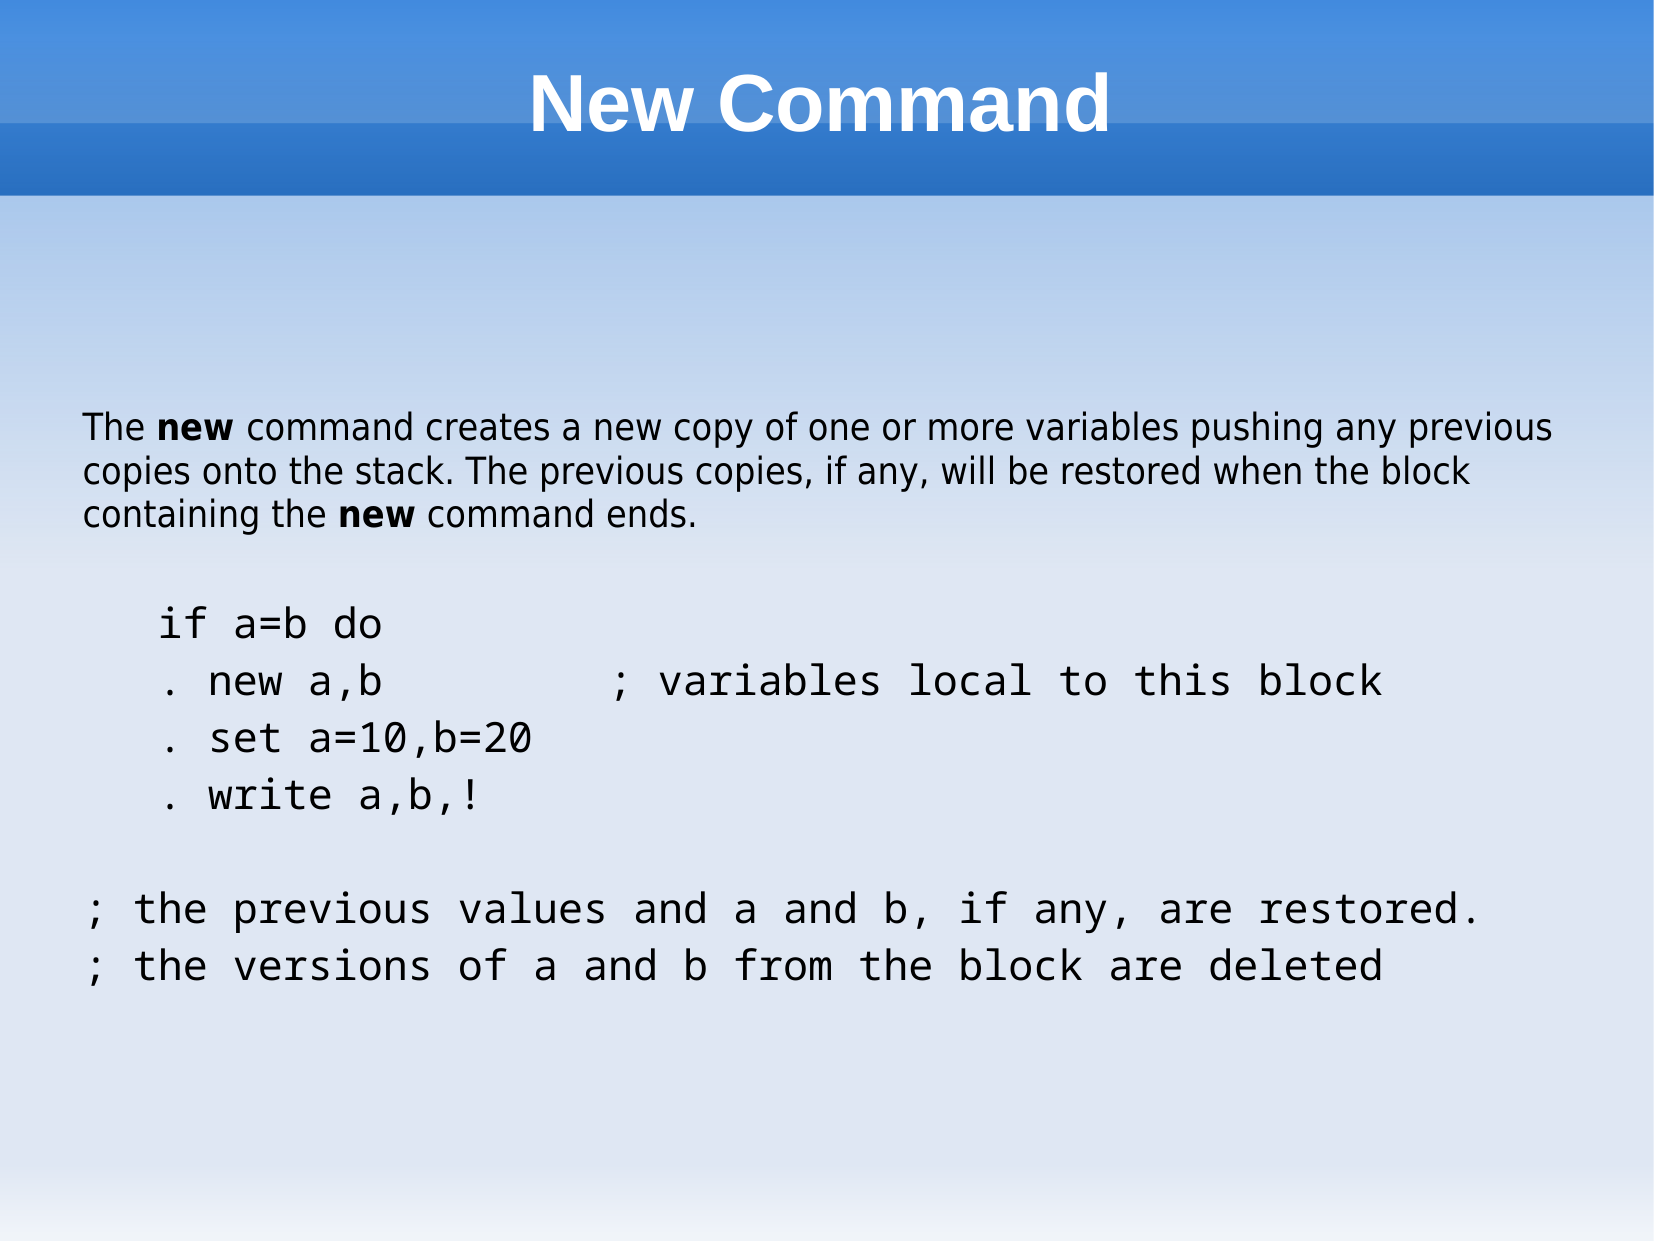

# New Command
The new command creates a new copy of one or more variables pushing any previous copies onto the stack. The previous copies, if any, will be restored when the block containing the new command ends.
 	if a=b do
 	. new a,b			; variables local to this block
	. set a=10,b=20
	. write a,b,!
; the previous values and a and b, if any, are restored.
; the versions of a and b from the block are deleted